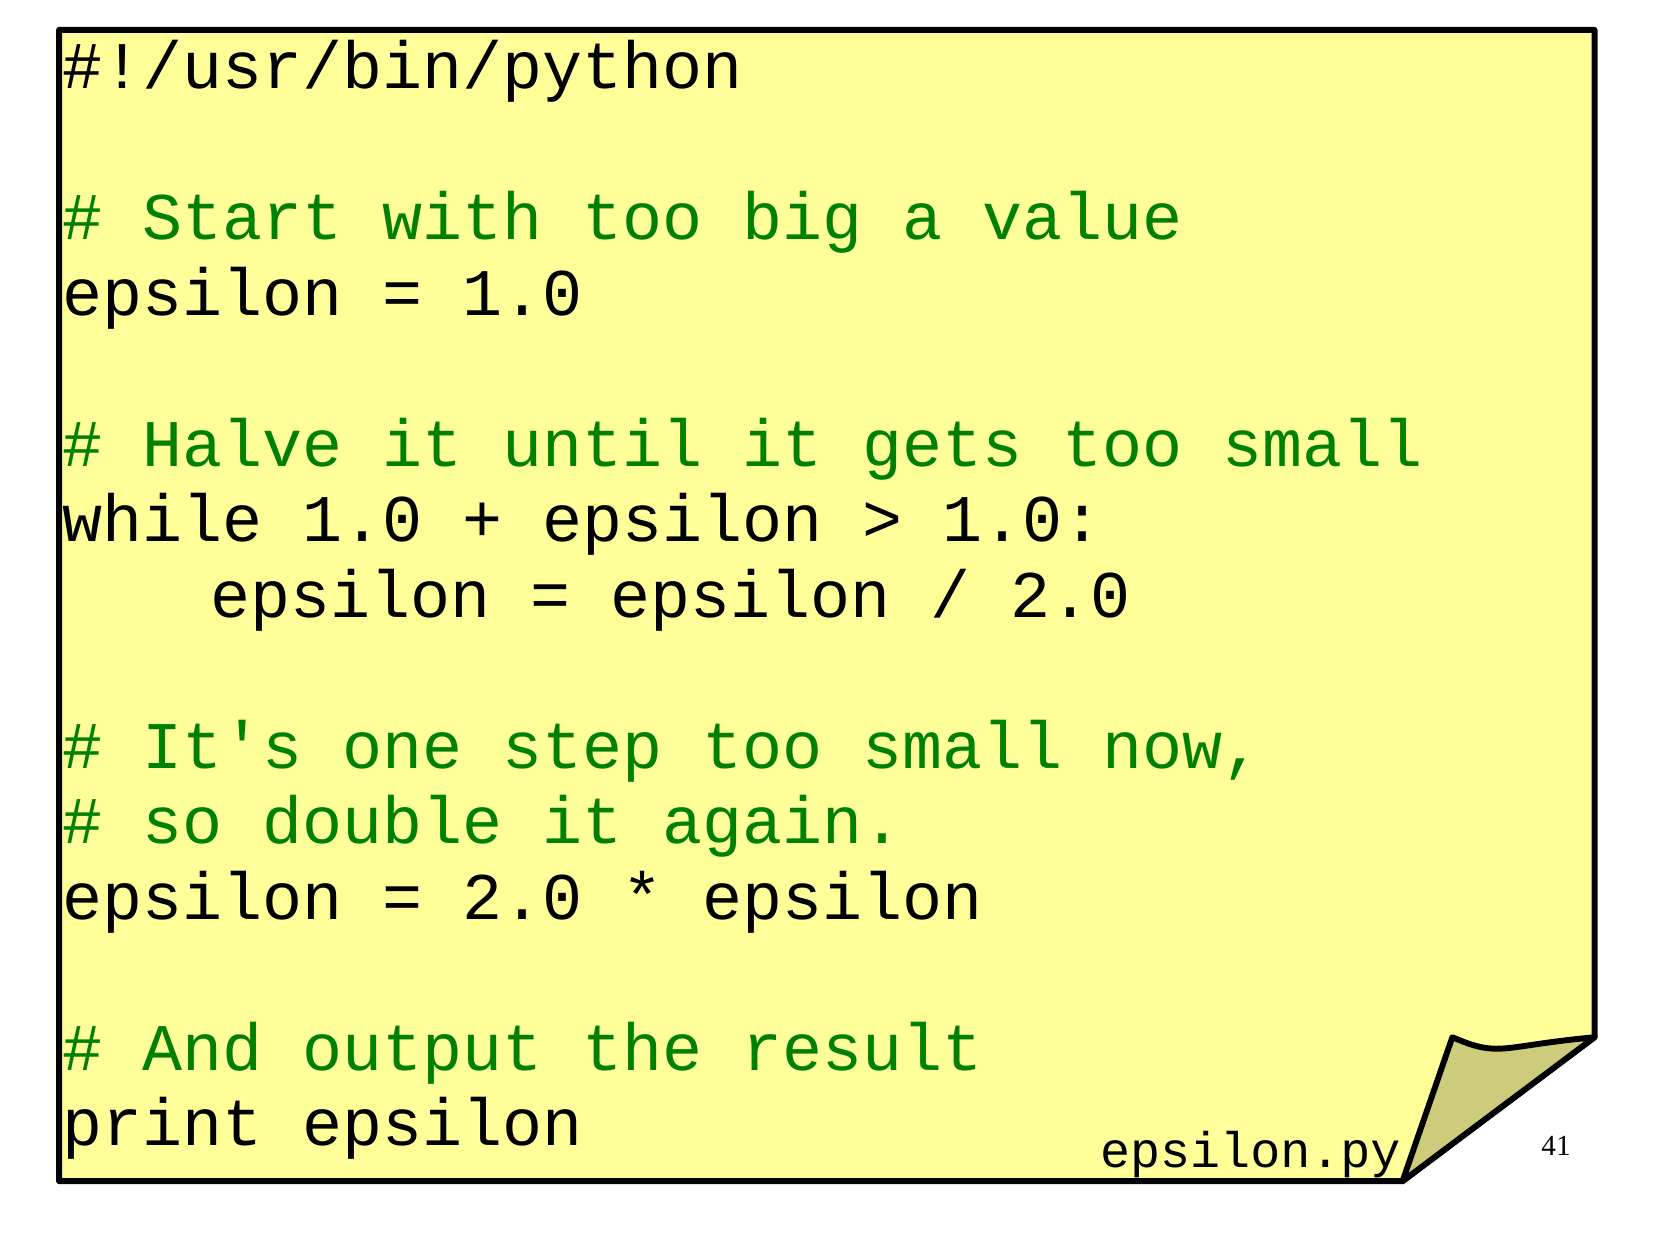

#!/usr/bin/python
# Start with too big a value
epsilon = 1.0
# Halve it until it gets too small
while 1.0 + epsilon > 1.0:
	epsilon = epsilon / 2.0
# It's one step too small now,
# so double it again.
epsilon = 2.0 * epsilon
# And output the result
print epsilon
epsilon.py
41